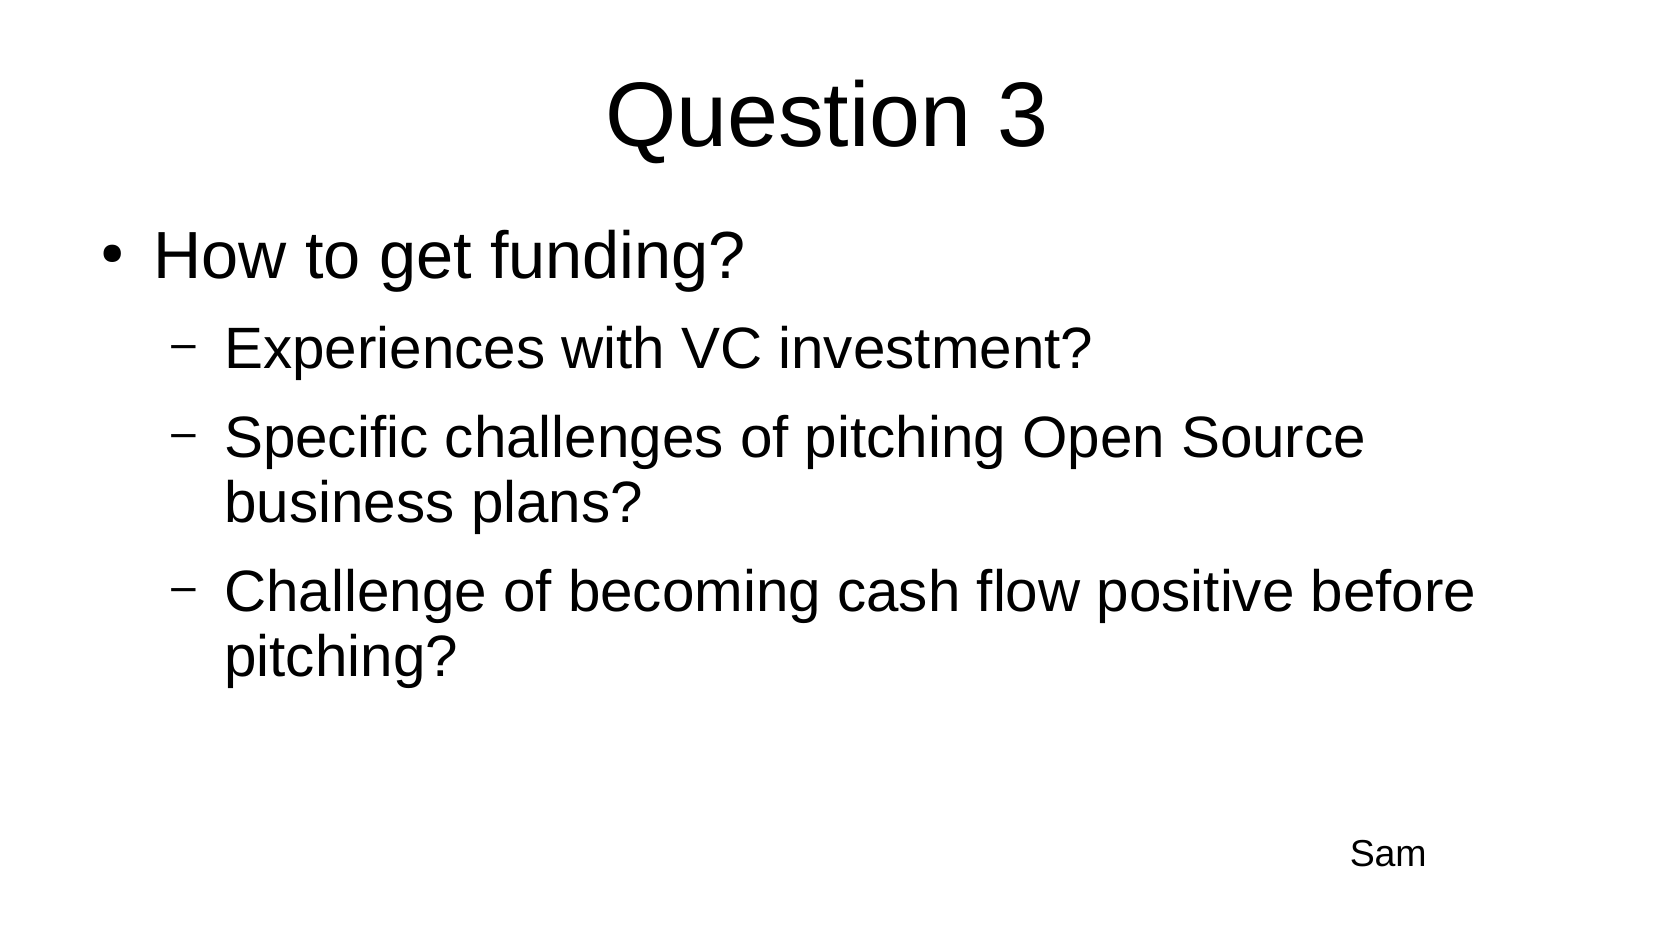

# Question 3
How to get funding?
Experiences with VC investment?
Specific challenges of pitching Open Source business plans?
Challenge of becoming cash flow positive before pitching?
Sam